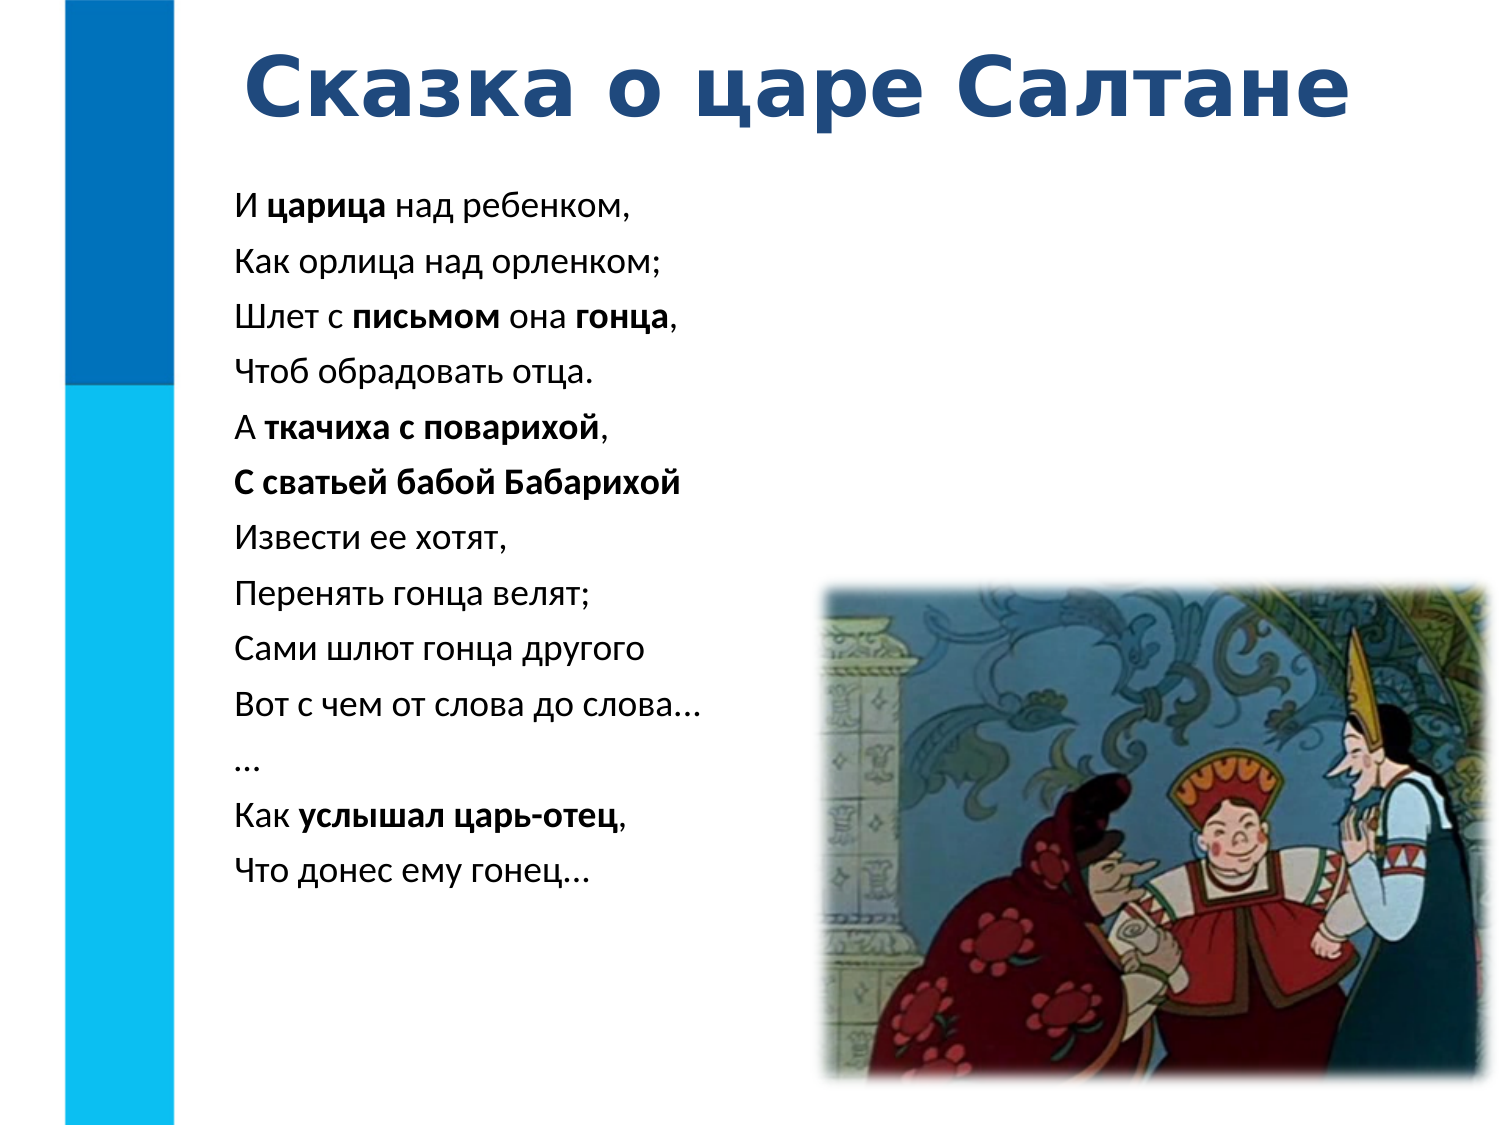

Сказка о царе Салтане
И царица над ребенком,
Как орлица над орленком;
Шлет с письмом она гонца,
Чтоб обрадовать отца.
А ткачиха с поварихой,
С сватьей бабой Бабарихой
Извести ее хотят,
Перенять гонца велят;
Сами шлют гонца другого
Вот с чем от слова до слова...
…
Как услышал царь-отец,
Что донес ему гонец...